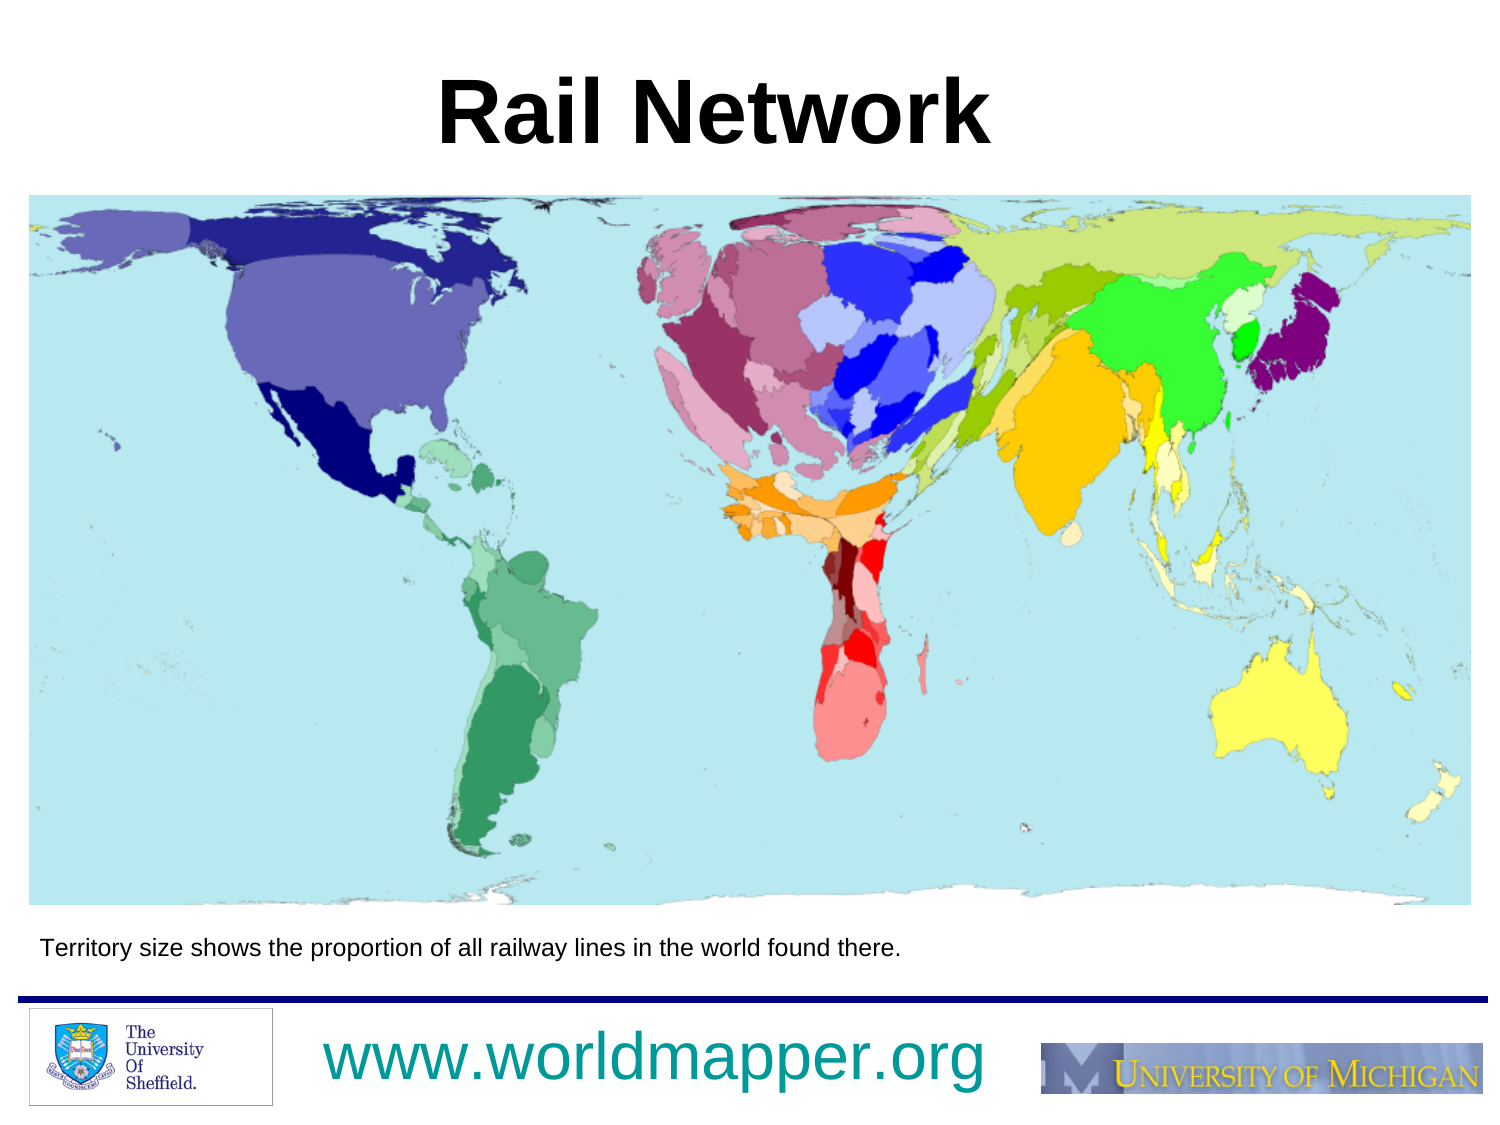

# Rail Network
Territory size shows the proportion of all railway lines in the world found there.